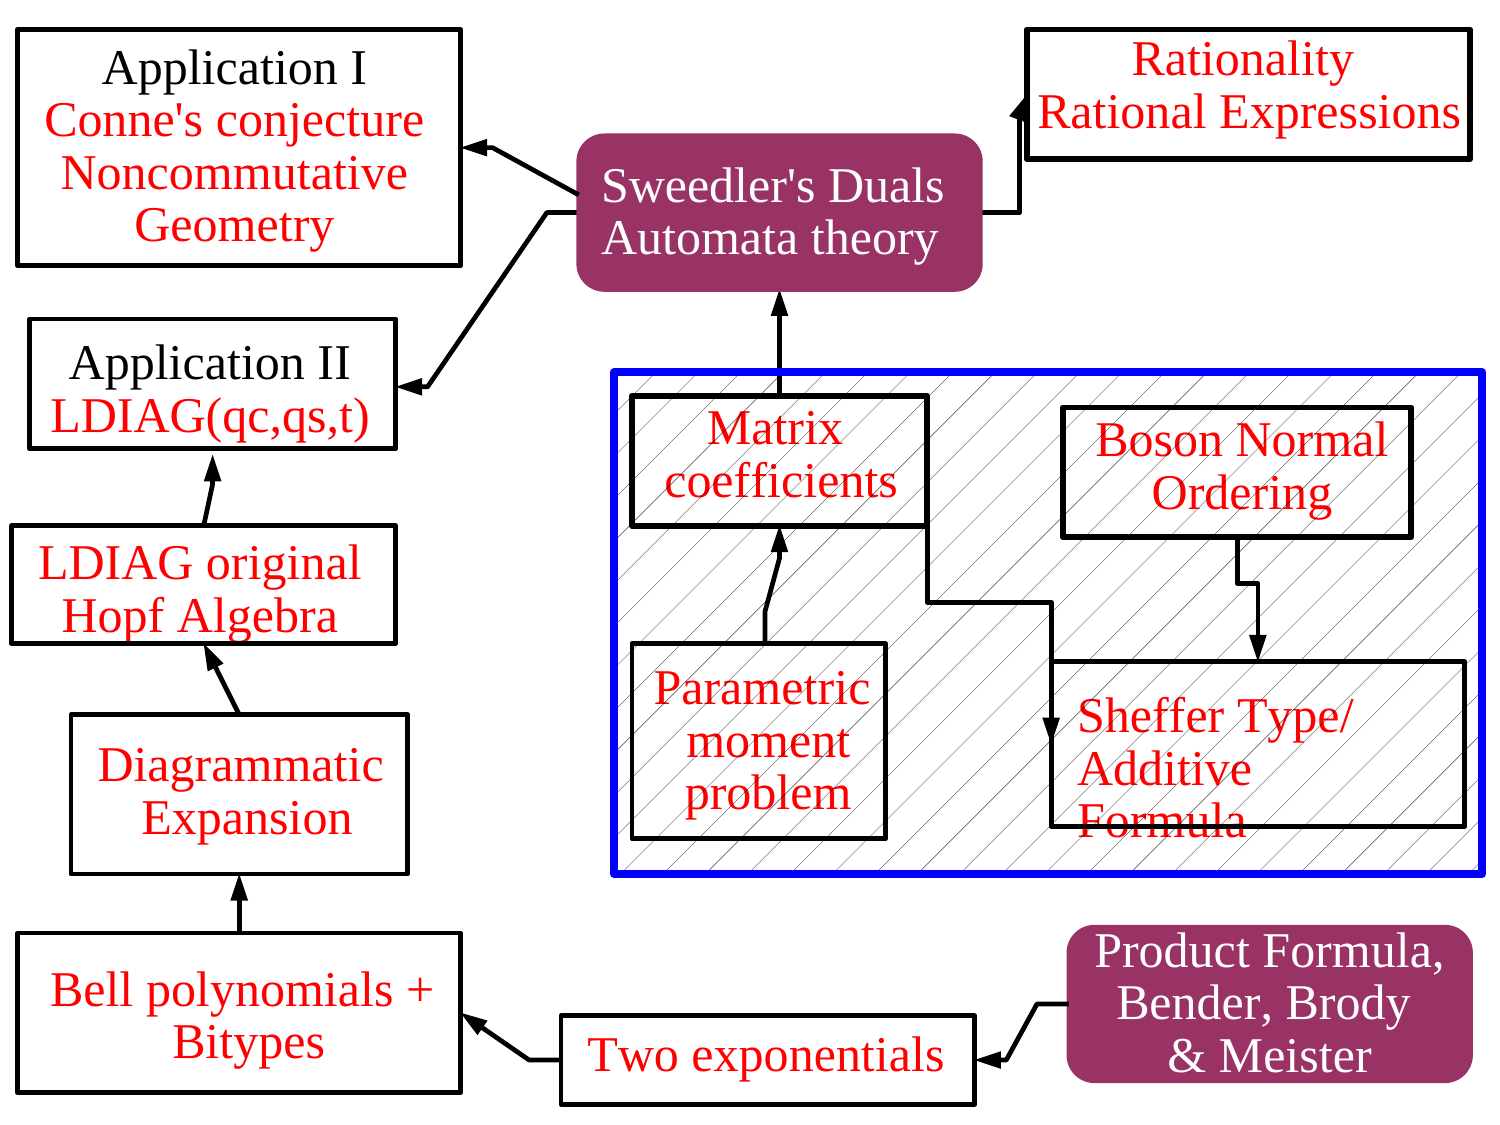

Rationality
Rational Expressions
Application I
Conne's conjecture
Noncommutative
Geometry
Sweedler's Duals
Automata theory
Application II
LDIAG(qc,qs,t)
Matrix
coefficients
Parametric
moment
problem
Boson Normal
Ordering
Sheffer Type/
Additive Formula
LDIAG original
Hopf Algebra
Diagrammatic
Expansion
Product Formula,
Bender, Brody
& Meister
Bell polynomials +
Bitypes
Two exponentials
25